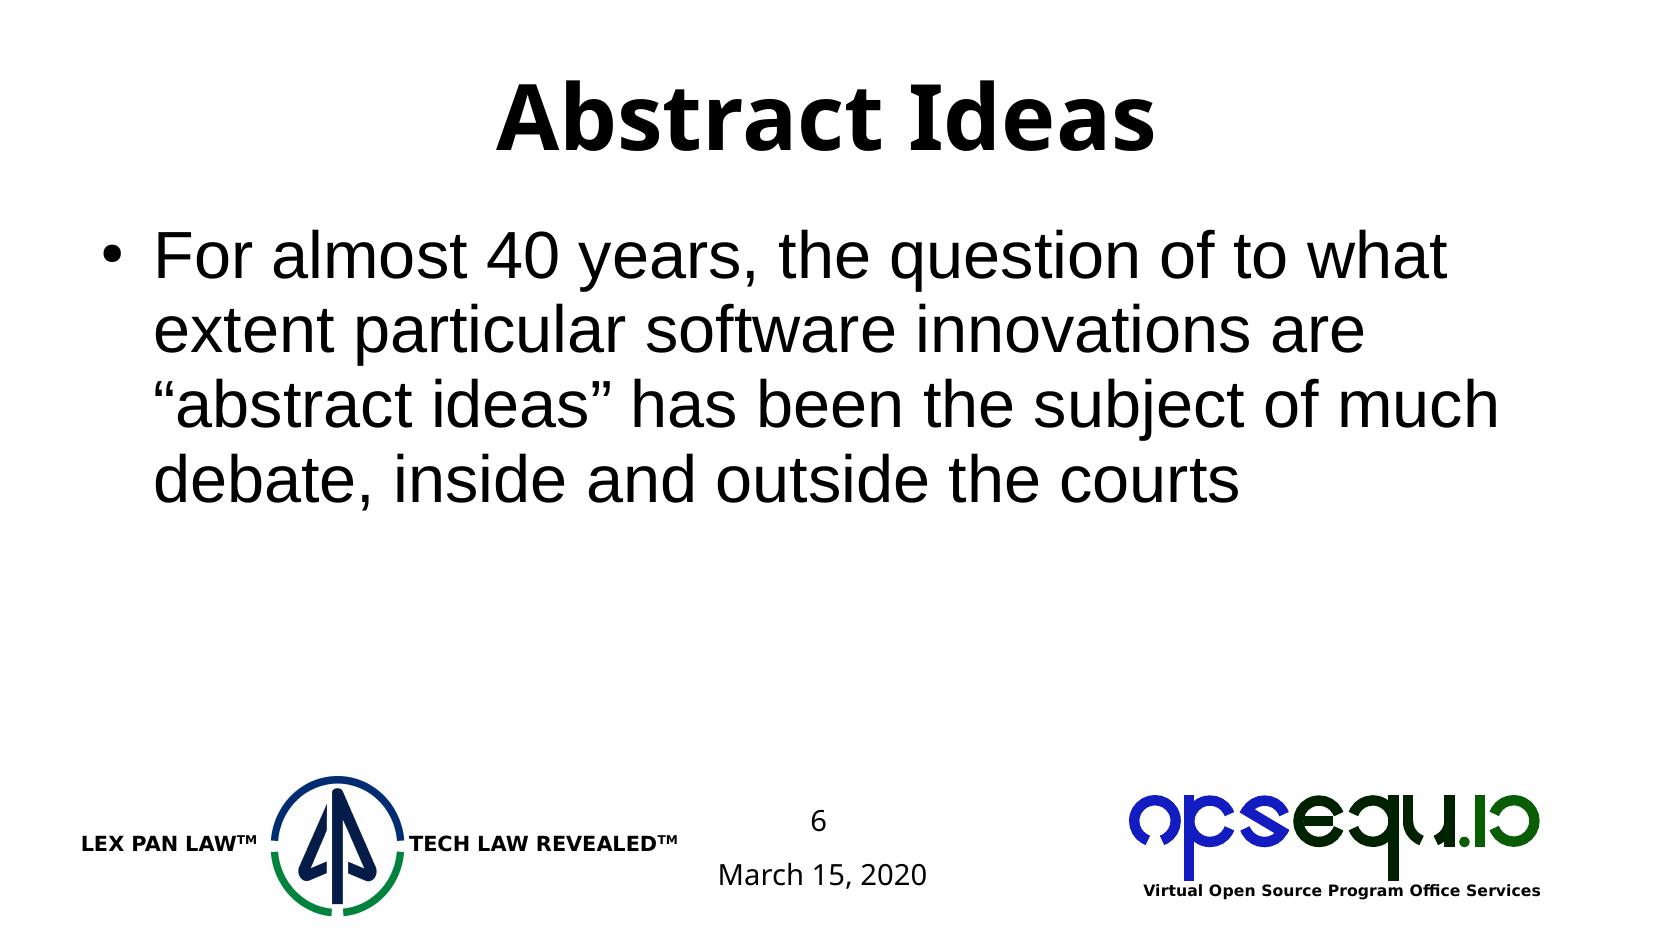

# Abstract Ideas
For almost 40 years, the question of to what extent particular software innovations are “abstract ideas” has been the subject of much debate, inside and outside the courts
6
March 15, 2020